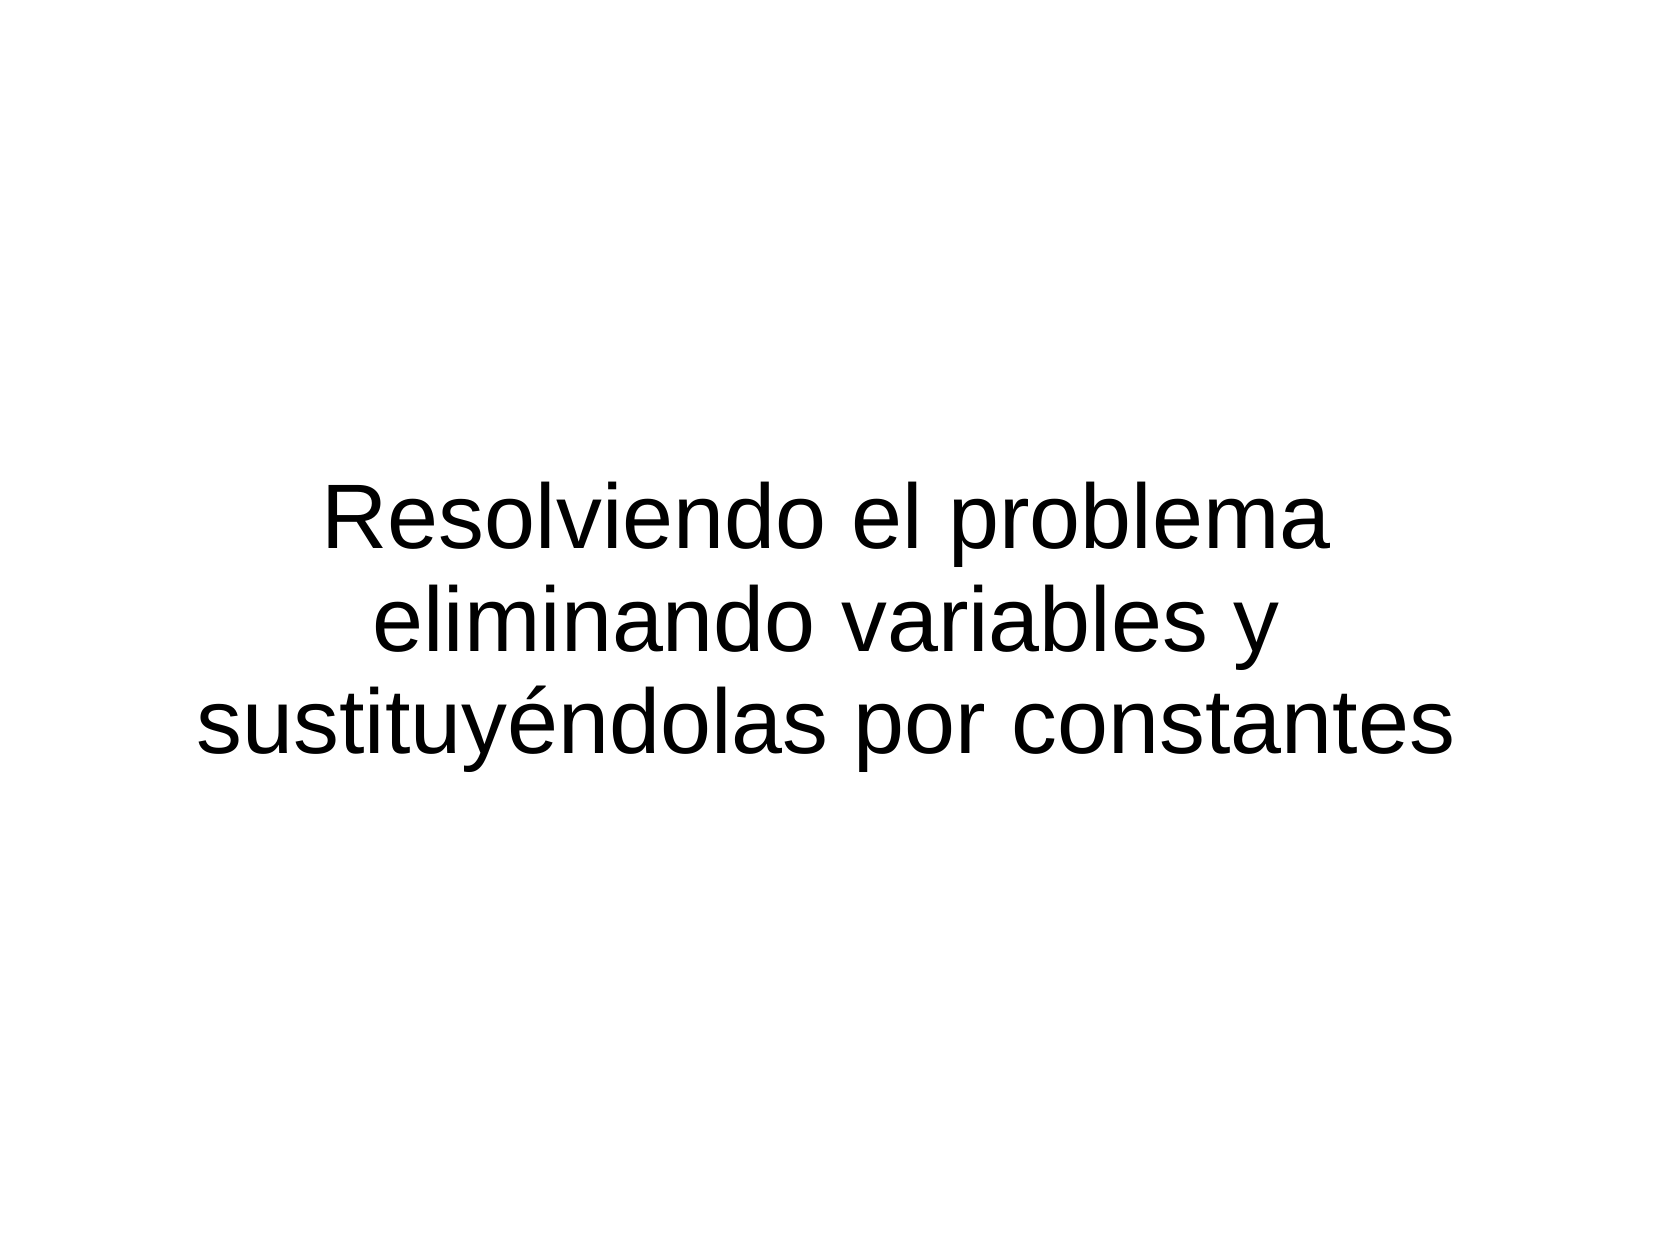

# Resolviendo el problema eliminando variables y sustituyéndolas por constantes